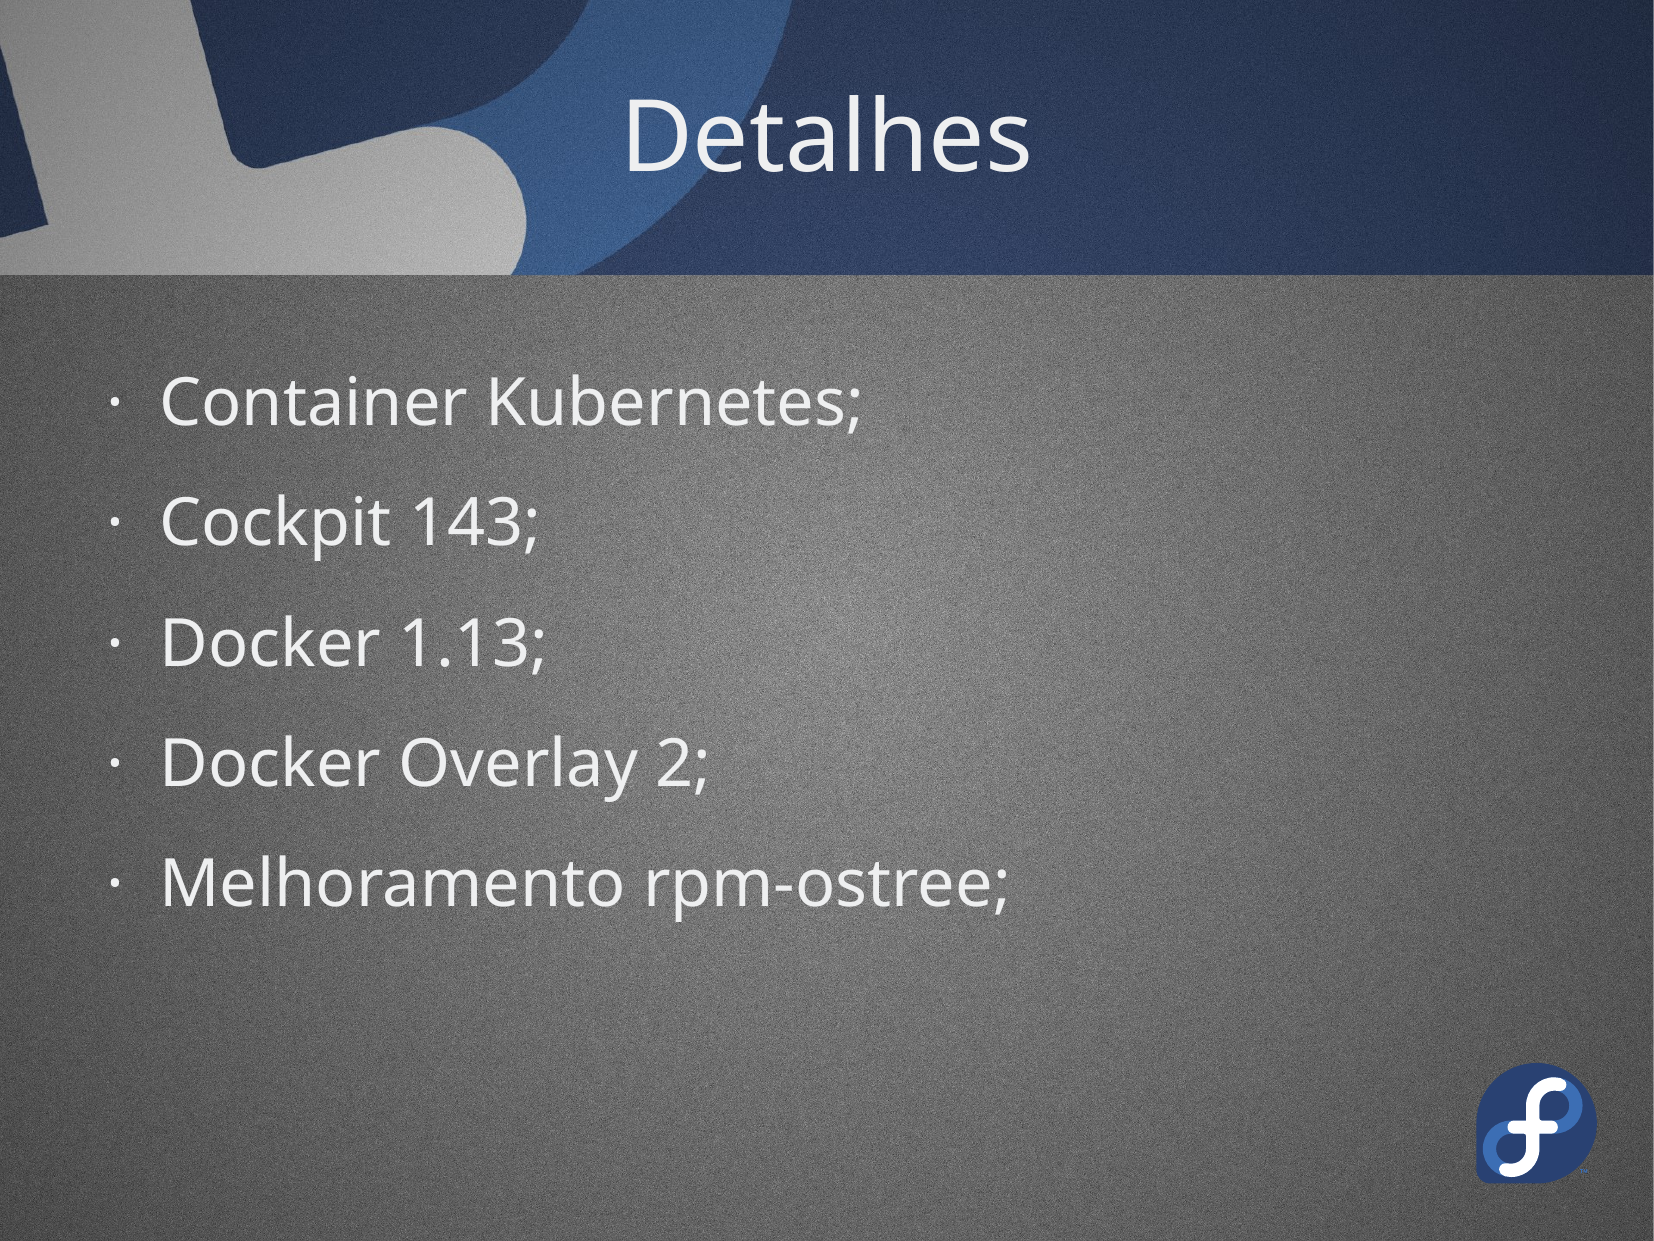

# Detalhes
Container Kubernetes;
Cockpit 143;
Docker 1.13;
Docker Overlay 2;
Melhoramento rpm-ostree;